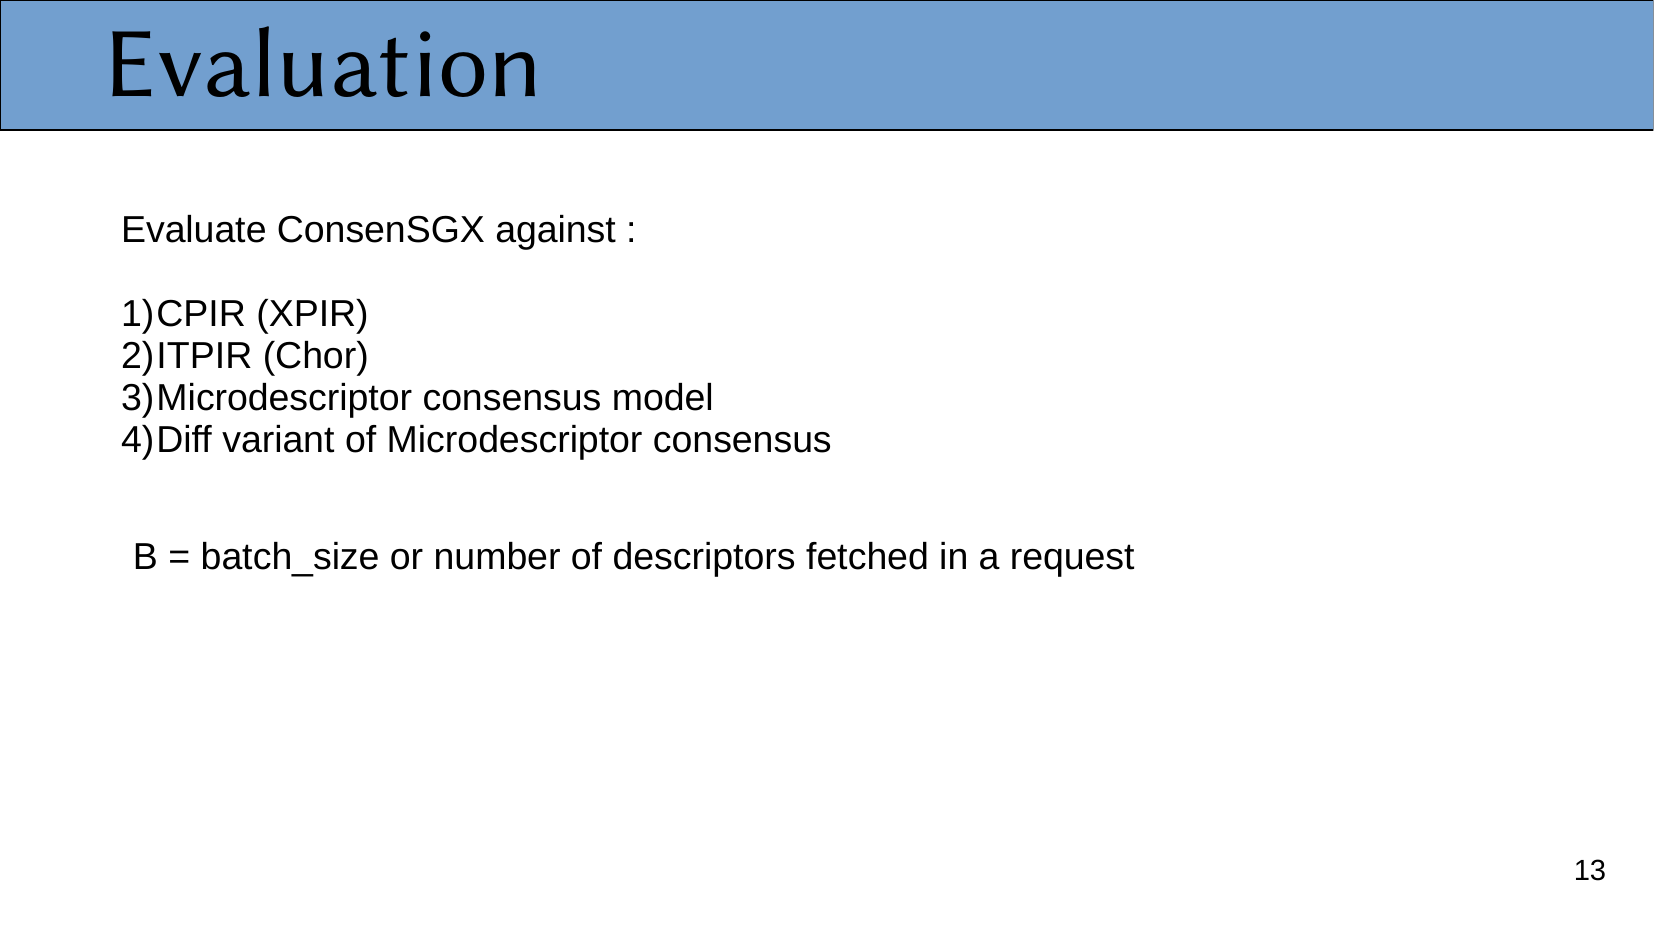

Evaluation
Evaluate ConsenSGX against :
CPIR (XPIR)
ITPIR (Chor)
Microdescriptor consensus model
Diff variant of Microdescriptor consensus
B = batch_size or number of descriptors fetched in a request
13